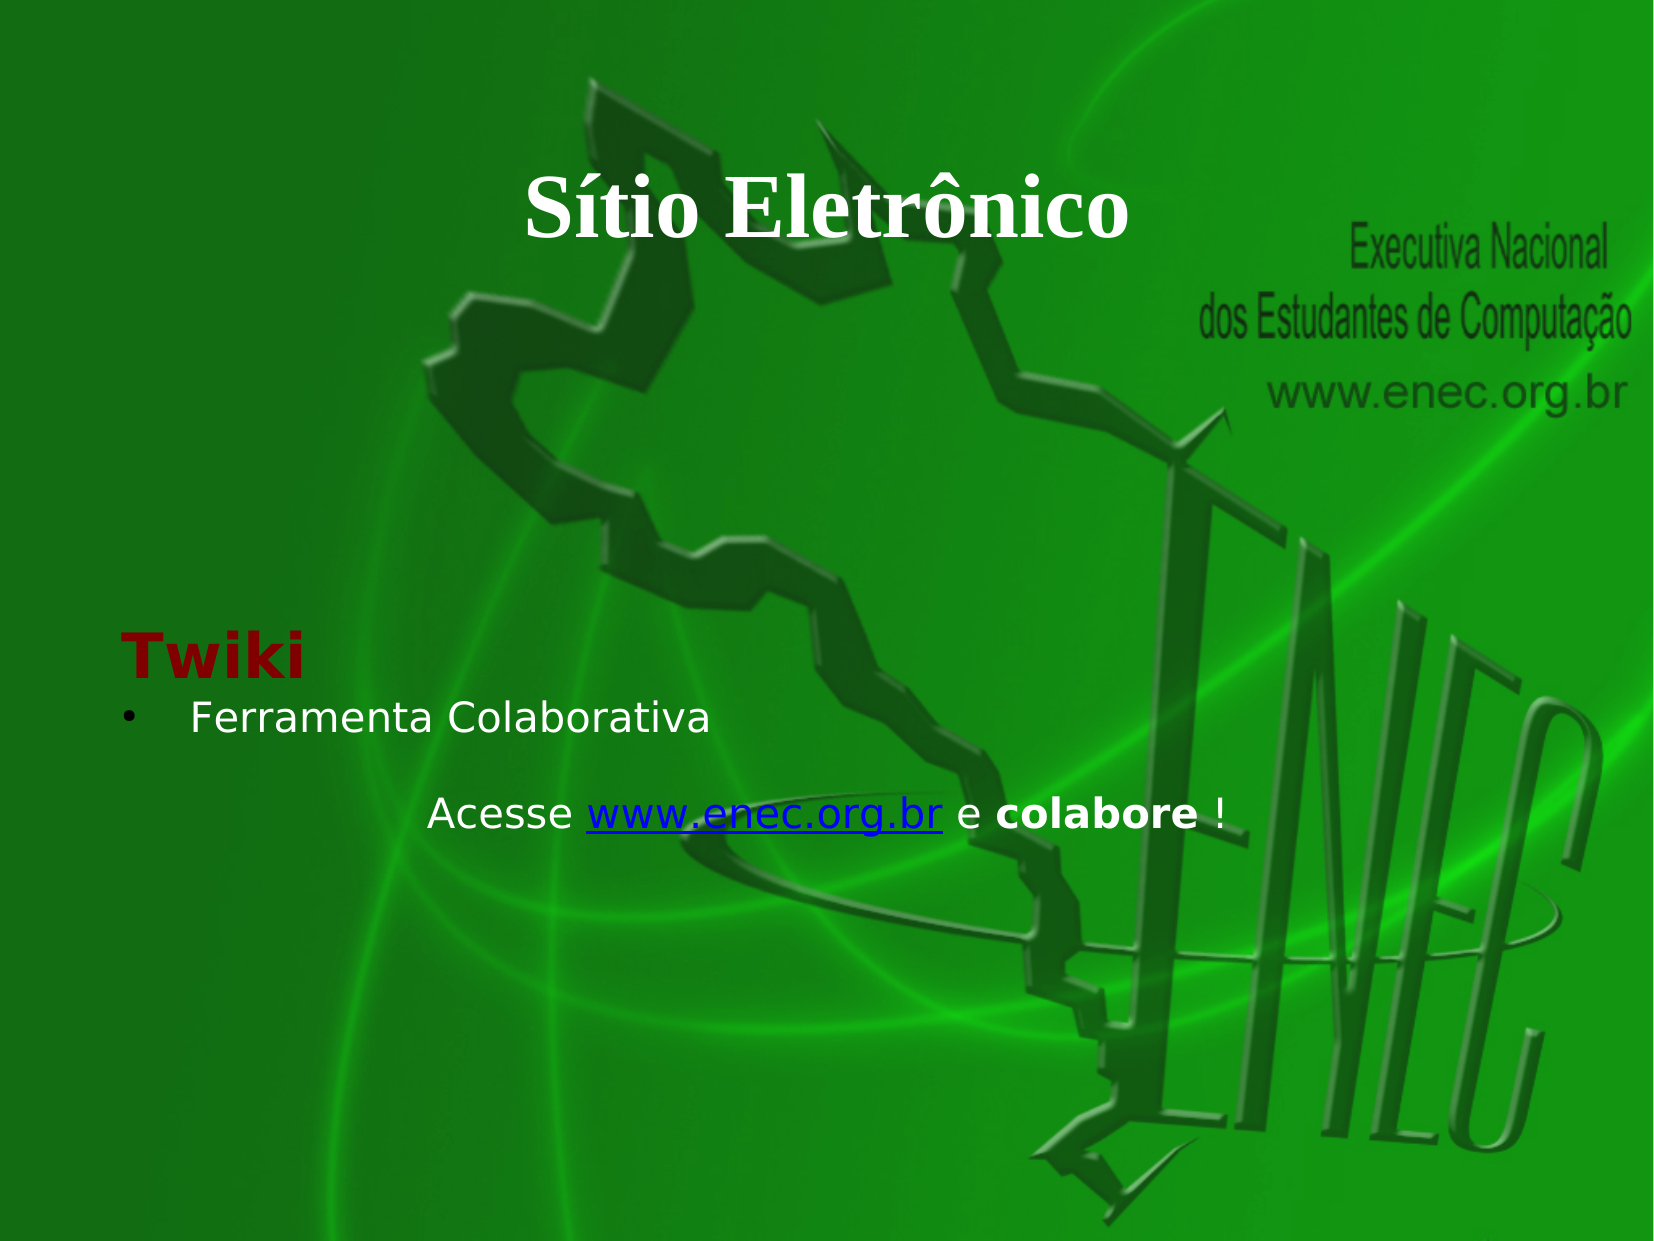

# Sítio Eletrônico
Twiki
 Ferramenta Colaborativa
Acesse www.enec.org.br e colabore !